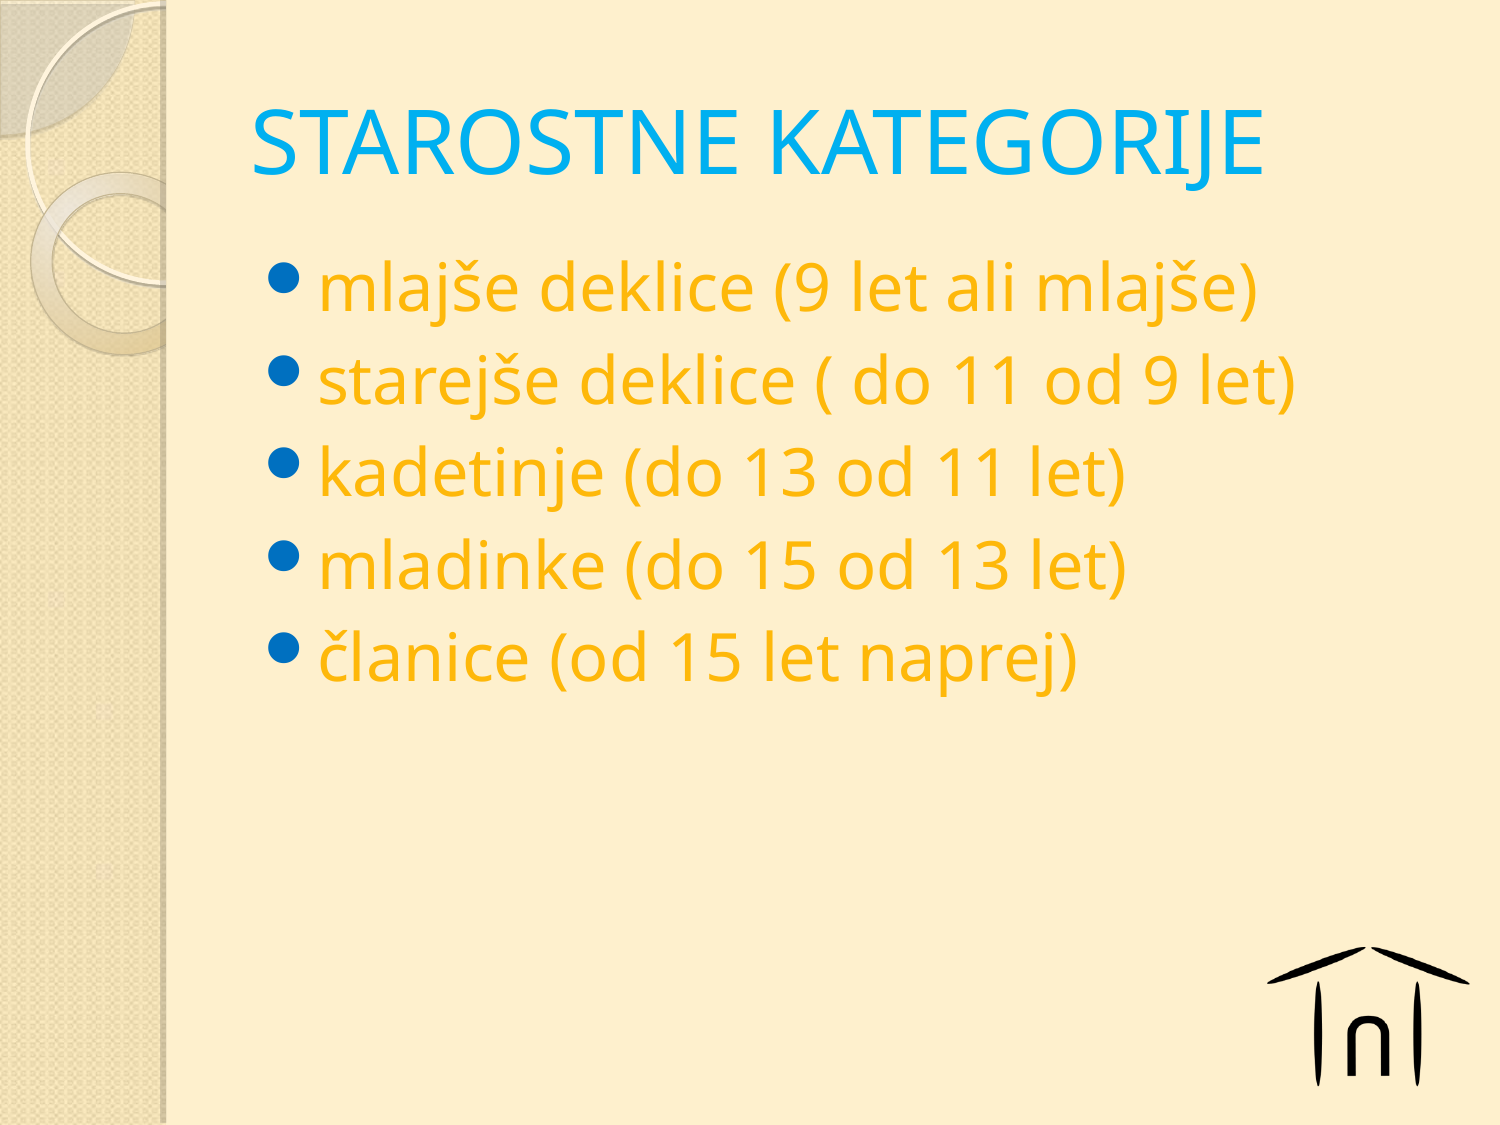

# STAROSTNE KATEGORIJE
mlajše deklice (9 let ali mlajše)
starejše deklice ( do 11 od 9 let)
kadetinje (do 13 od 11 let)
mladinke (do 15 od 13 let)
članice (od 15 let naprej)